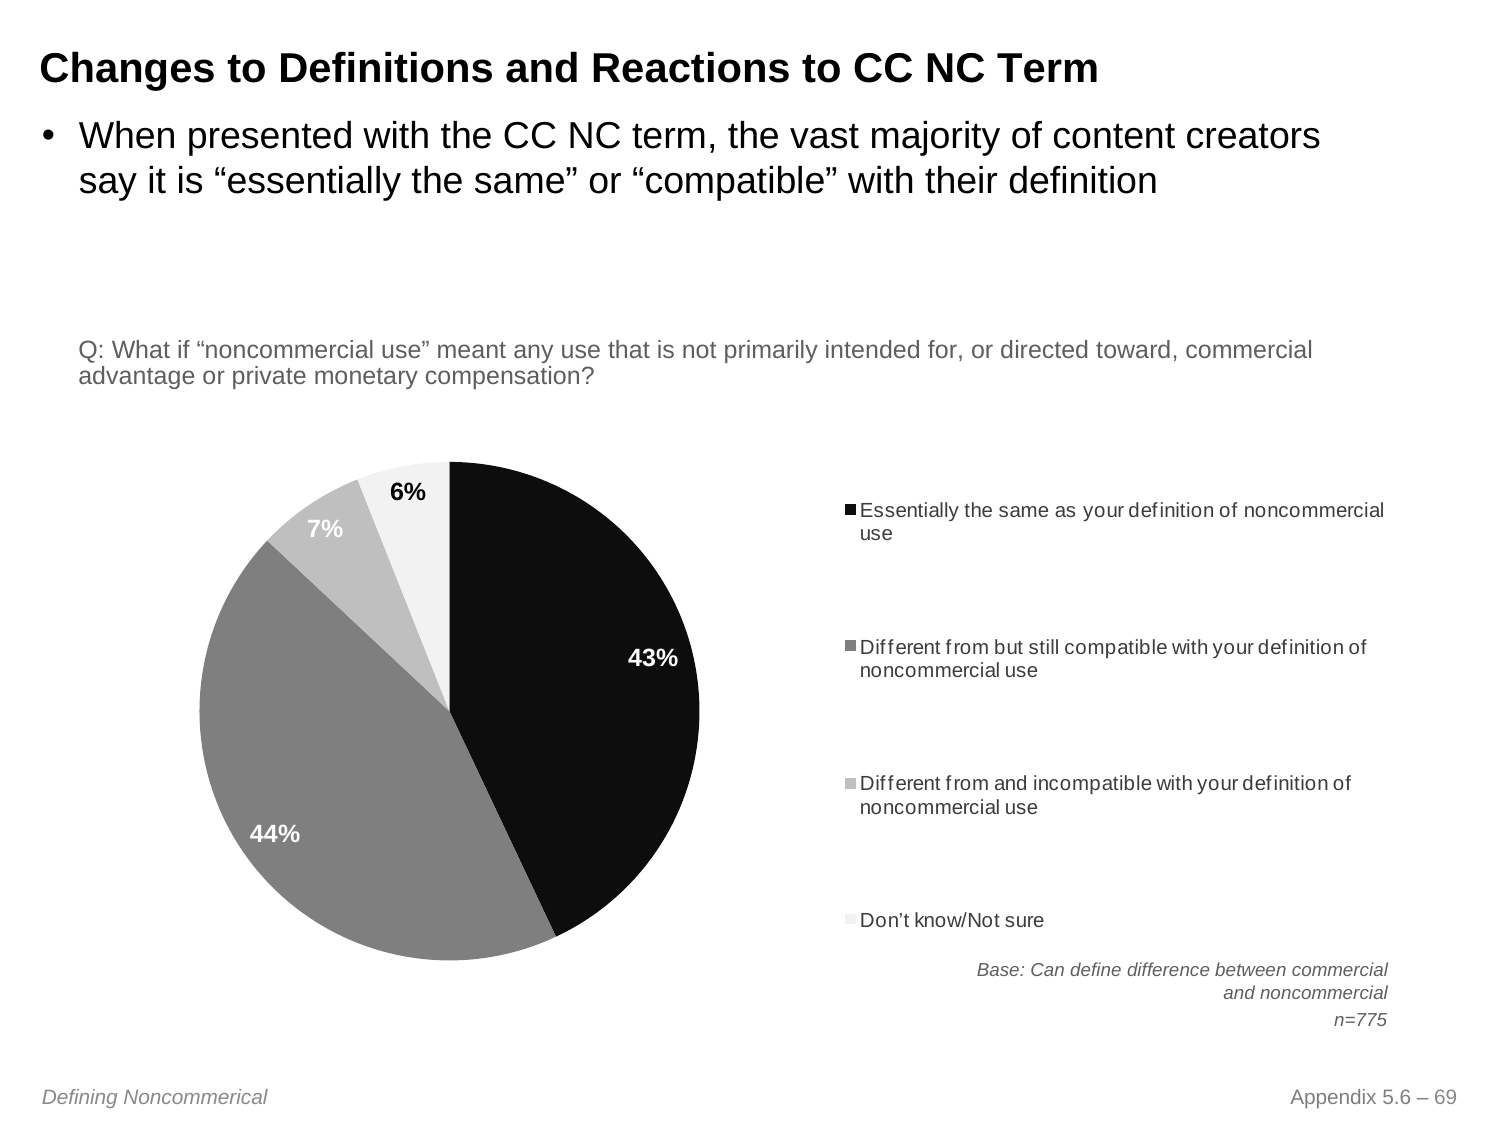

Changes to Definitions and Reactions to CC NC Term
When presented with the CC NC term, the vast majority of content creators say it is “essentially the same” or “compatible” with their definition
Q: What if “noncommercial use” meant any use that is not primarily intended for, or directed toward, commercial advantage or private monetary compensation?
Base: Can define difference between commercial and noncommercial
n=775
Defining Noncommerical
Appendix 5.6 –